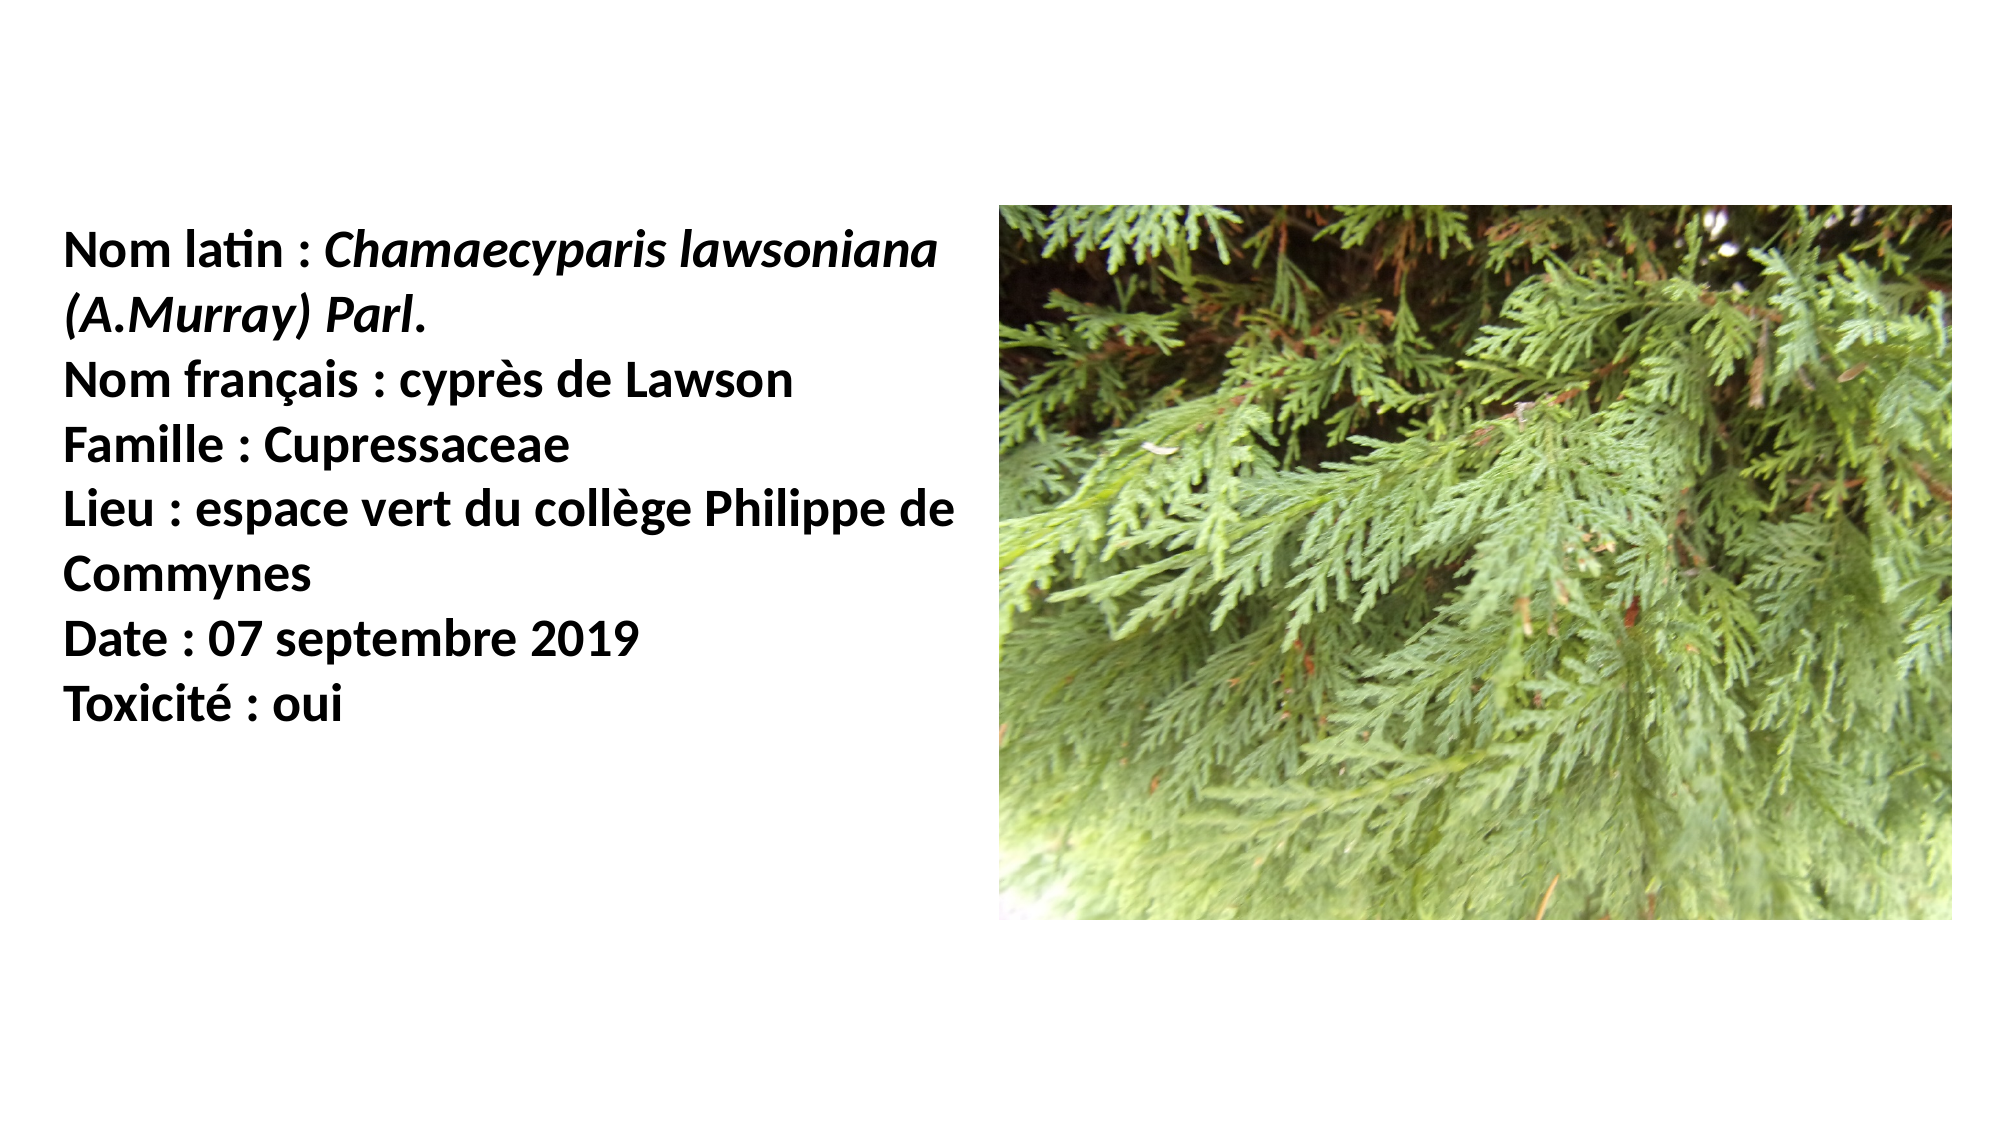

Nom latin : Chamaecyparis lawsoniana (A.Murray) Parl.
Nom français : cyprès de Lawson
Famille : Cupressaceae
Lieu : espace vert du collège Philippe de Commynes
Date : 07 septembre 2019
Toxicité : oui